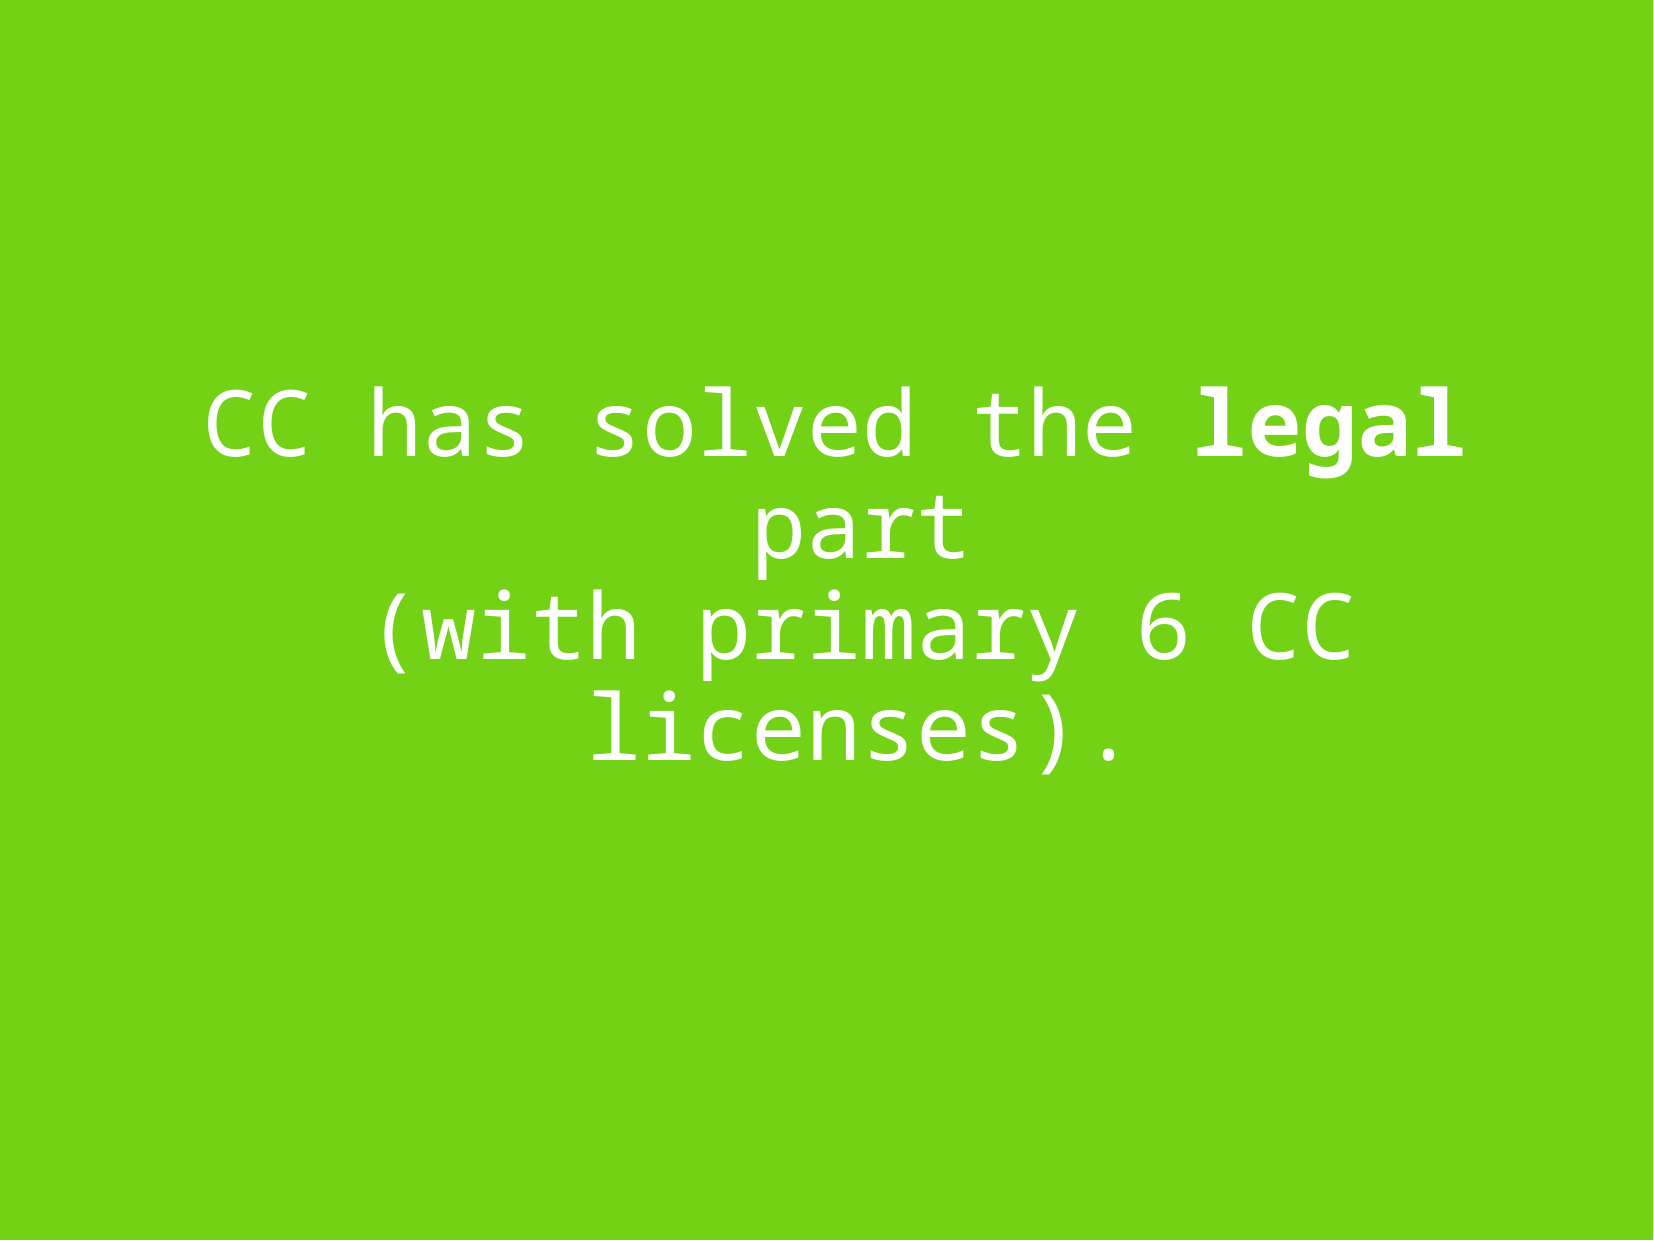

# CC has solved the legal part (with primary 6 CC licenses).